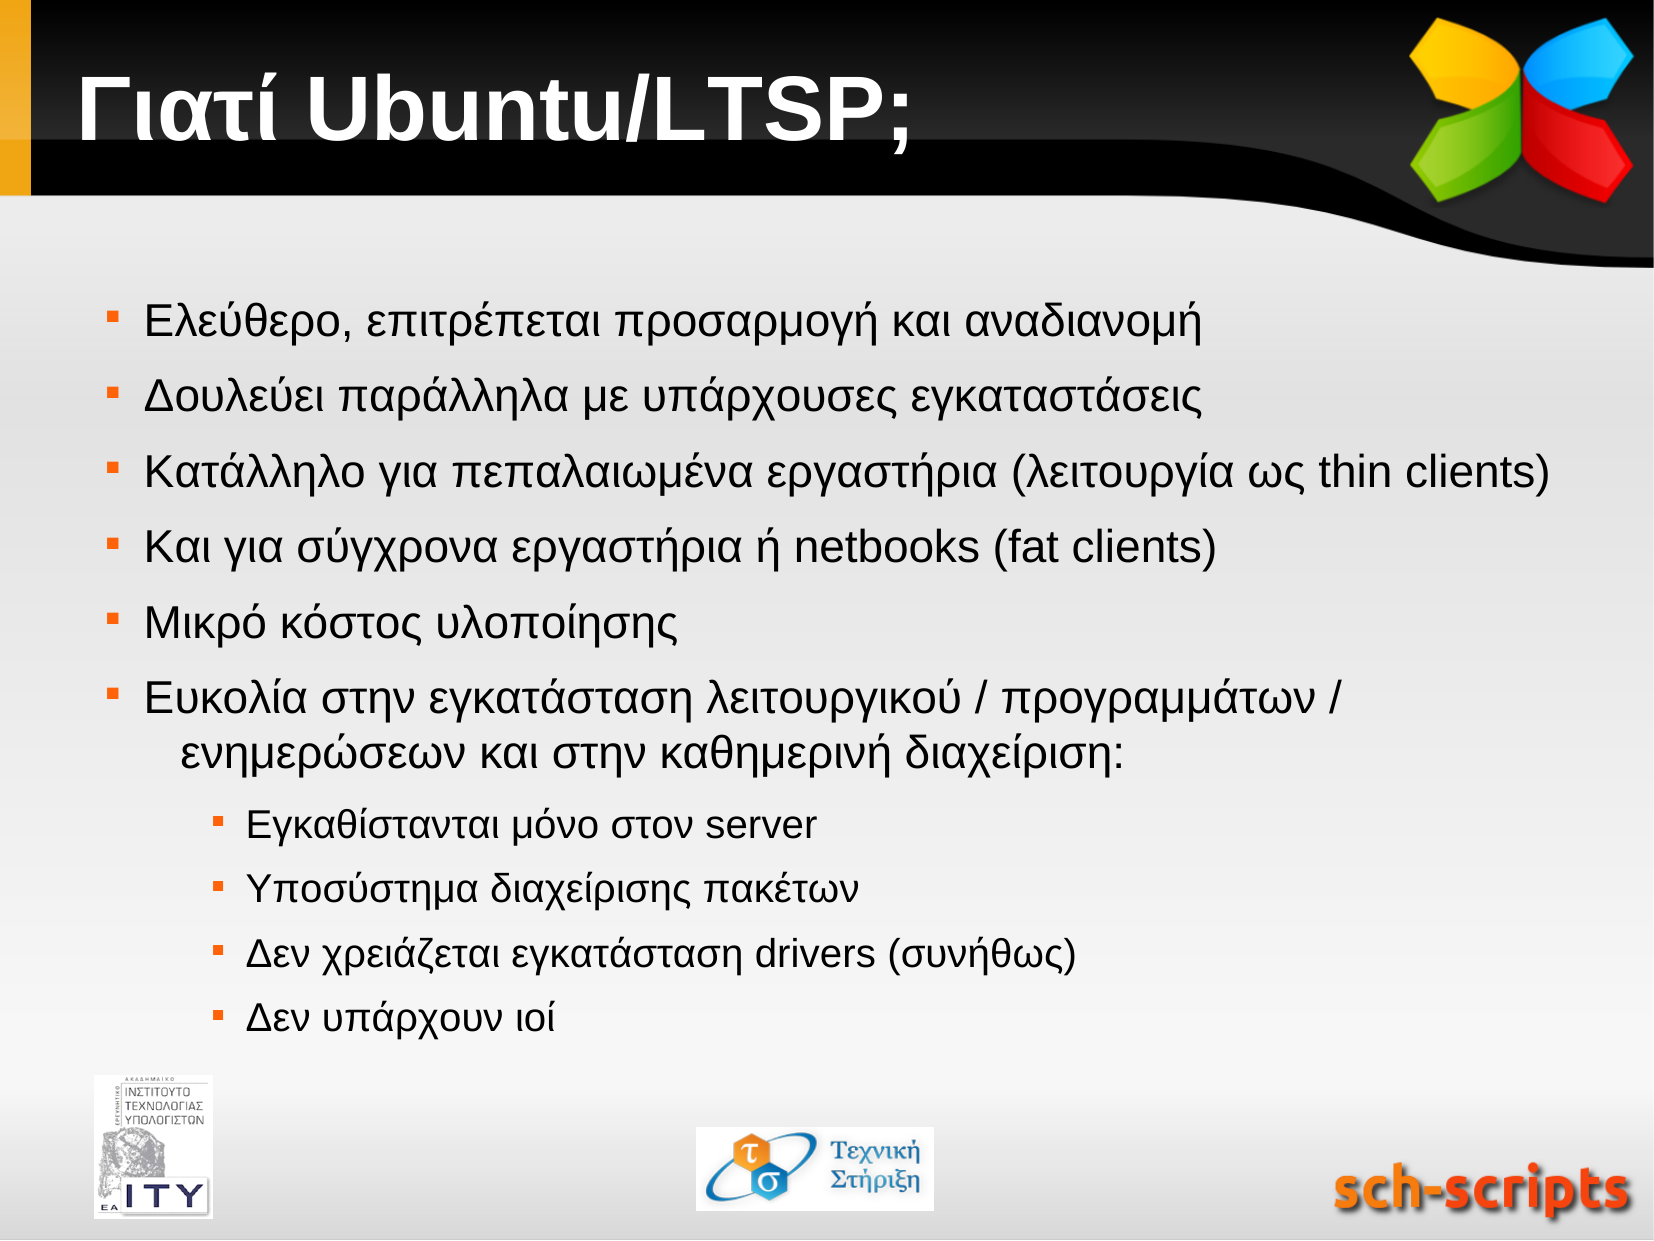

# Γιατί Ubuntu/LTSP;
Ελεύθερο, επιτρέπεται προσαρμογή και αναδιανομή
Δουλεύει παράλληλα με υπάρχουσες εγκαταστάσεις
Κατάλληλο για πεπαλαιωμένα εργαστήρια (λειτουργία ως thin clients)
Και για σύγχρονα εργαστήρια ή netbooks (fat clients)
Μικρό κόστος υλοποίησης
Ευκολία στην εγκατάσταση λειτουργικού / προγραμμάτων / ενημερώσεων και στην καθημερινή διαχείριση:
Εγκαθίστανται μόνο στον server
Υποσύστημα διαχείρισης πακέτων
Δεν χρειάζεται εγκατάσταση drivers (συνήθως)
Δεν υπάρχουν ιοί